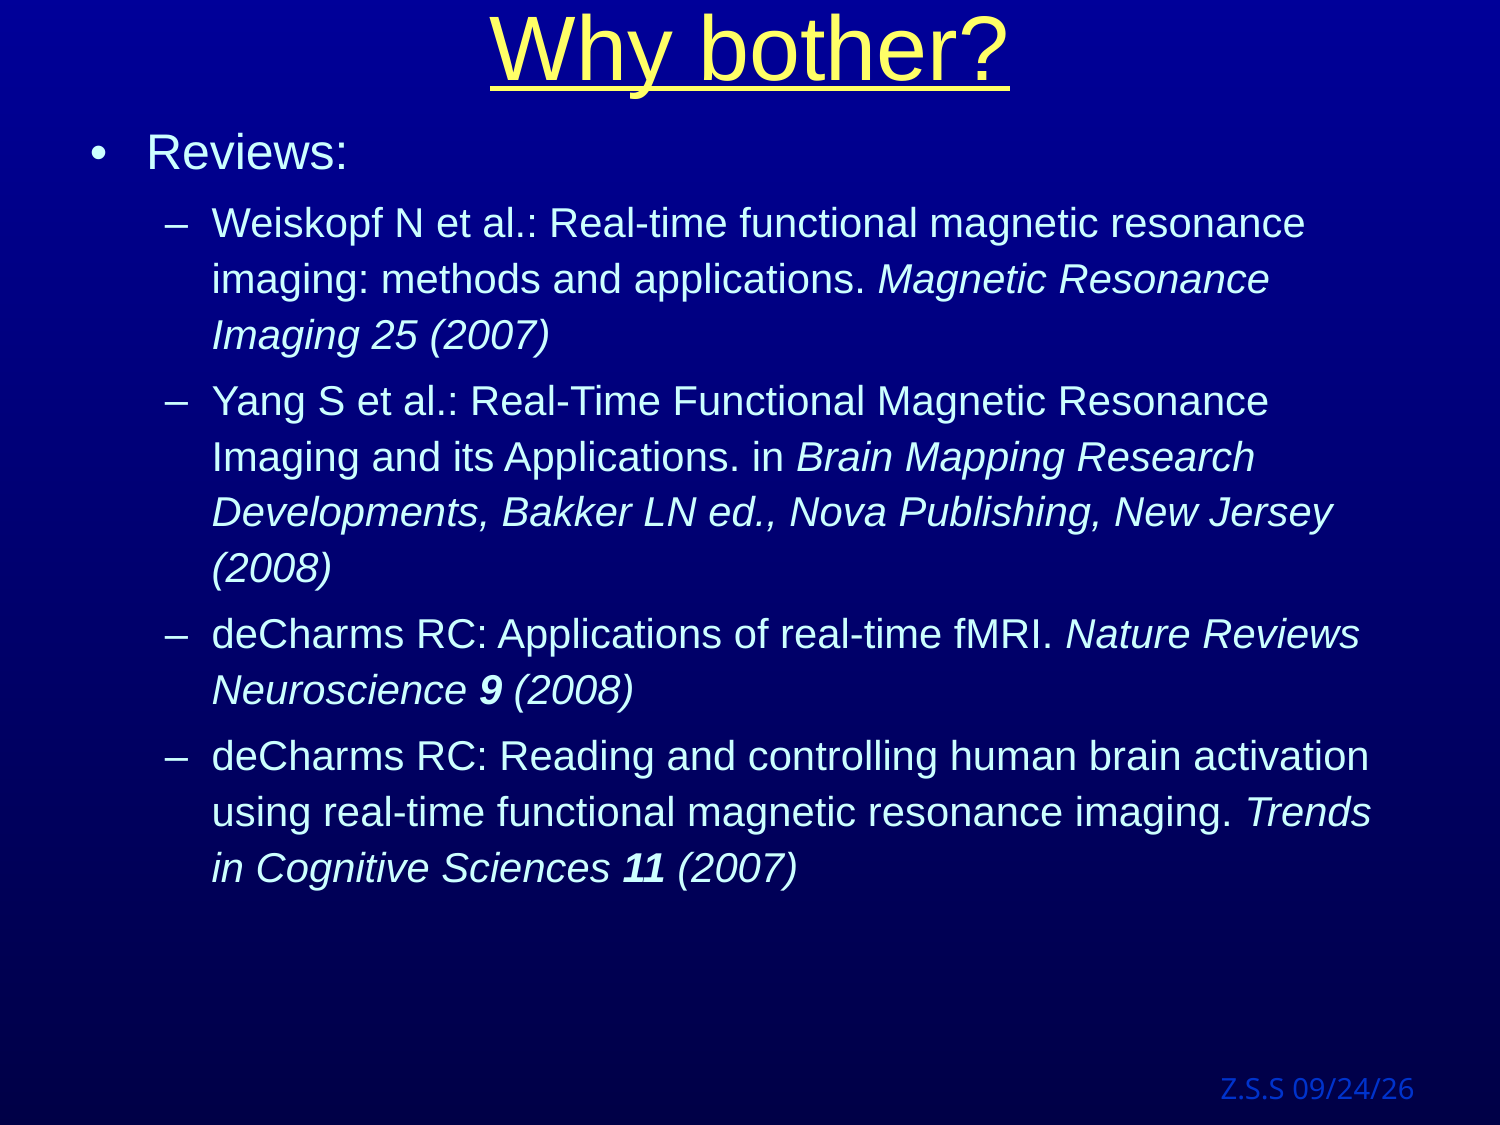

# Why bother?
Reviews:
Weiskopf N et al.: Real-time functional magnetic resonance imaging: methods and applications. Magnetic Resonance Imaging 25 (2007)
Yang S et al.: Real-Time Functional Magnetic Resonance Imaging and its Applications. in Brain Mapping Research Developments, Bakker LN ed., Nova Publishing, New Jersey (2008)
deCharms RC: Applications of real-time fMRI. Nature Reviews Neuroscience 9 (2008)
deCharms RC: Reading and controlling human brain activation using real-time functional magnetic resonance imaging. Trends in Cognitive Sciences 11 (2007)